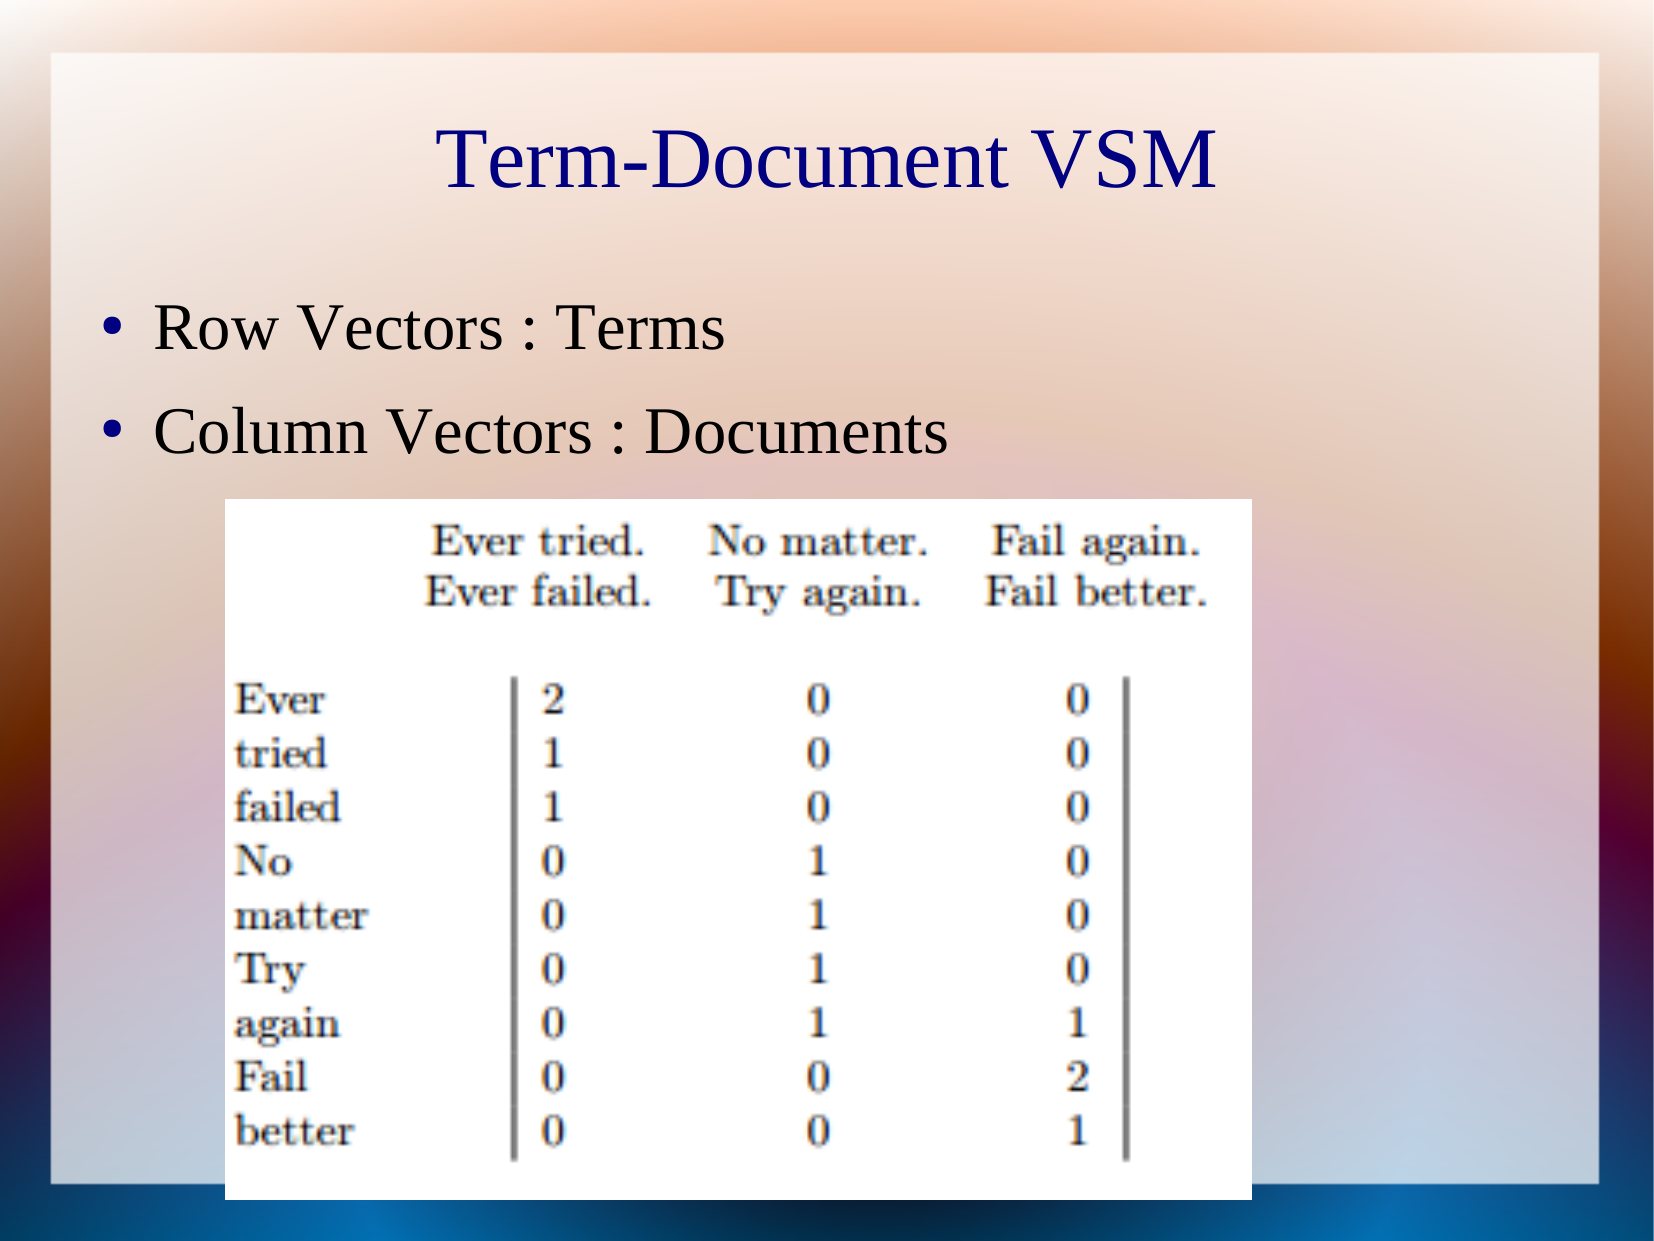

# Term-Document VSM
Row Vectors : Terms
Column Vectors : Documents